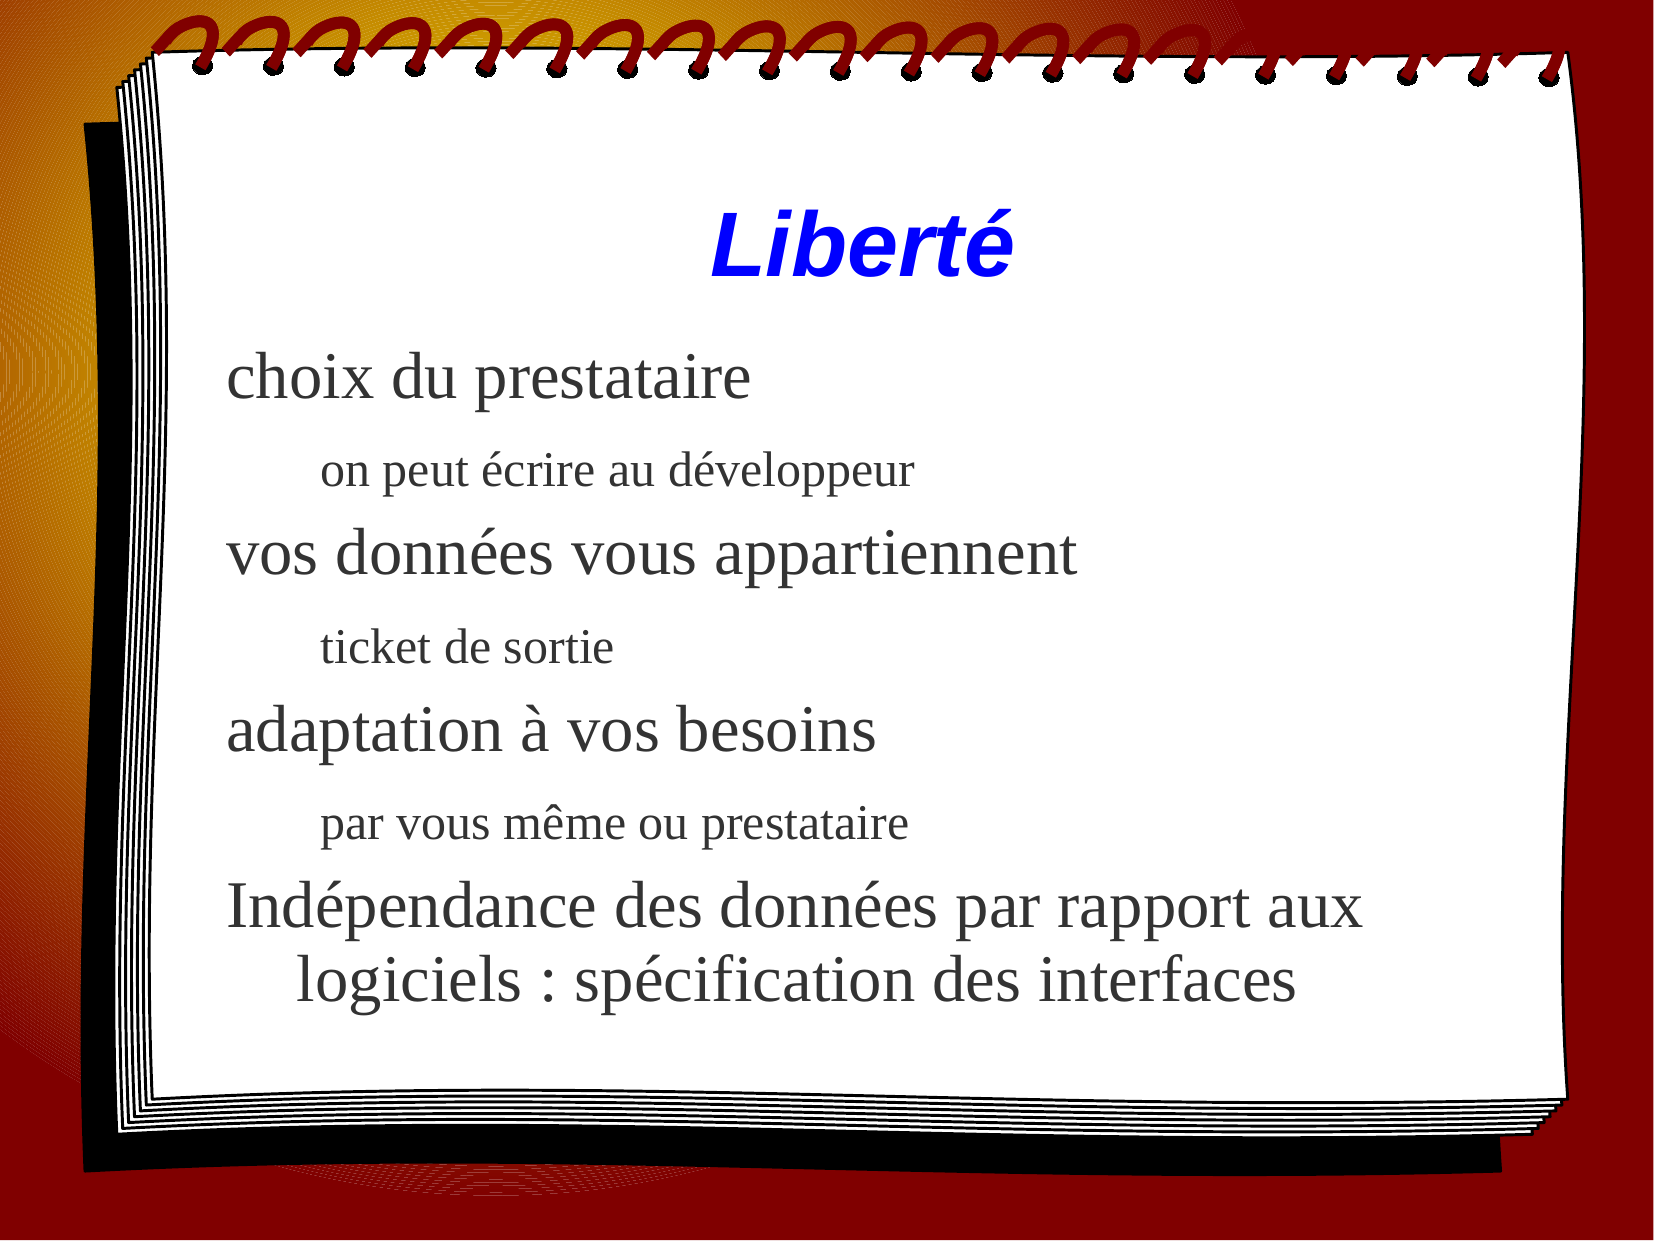

# Liberté
choix du prestataire
on peut écrire au développeur
vos données vous appartiennent
ticket de sortie
adaptation à vos besoins
par vous même ou prestataire
Indépendance des données par rapport aux logiciels : spécification des interfaces
Pierre Jarillon - ABUL